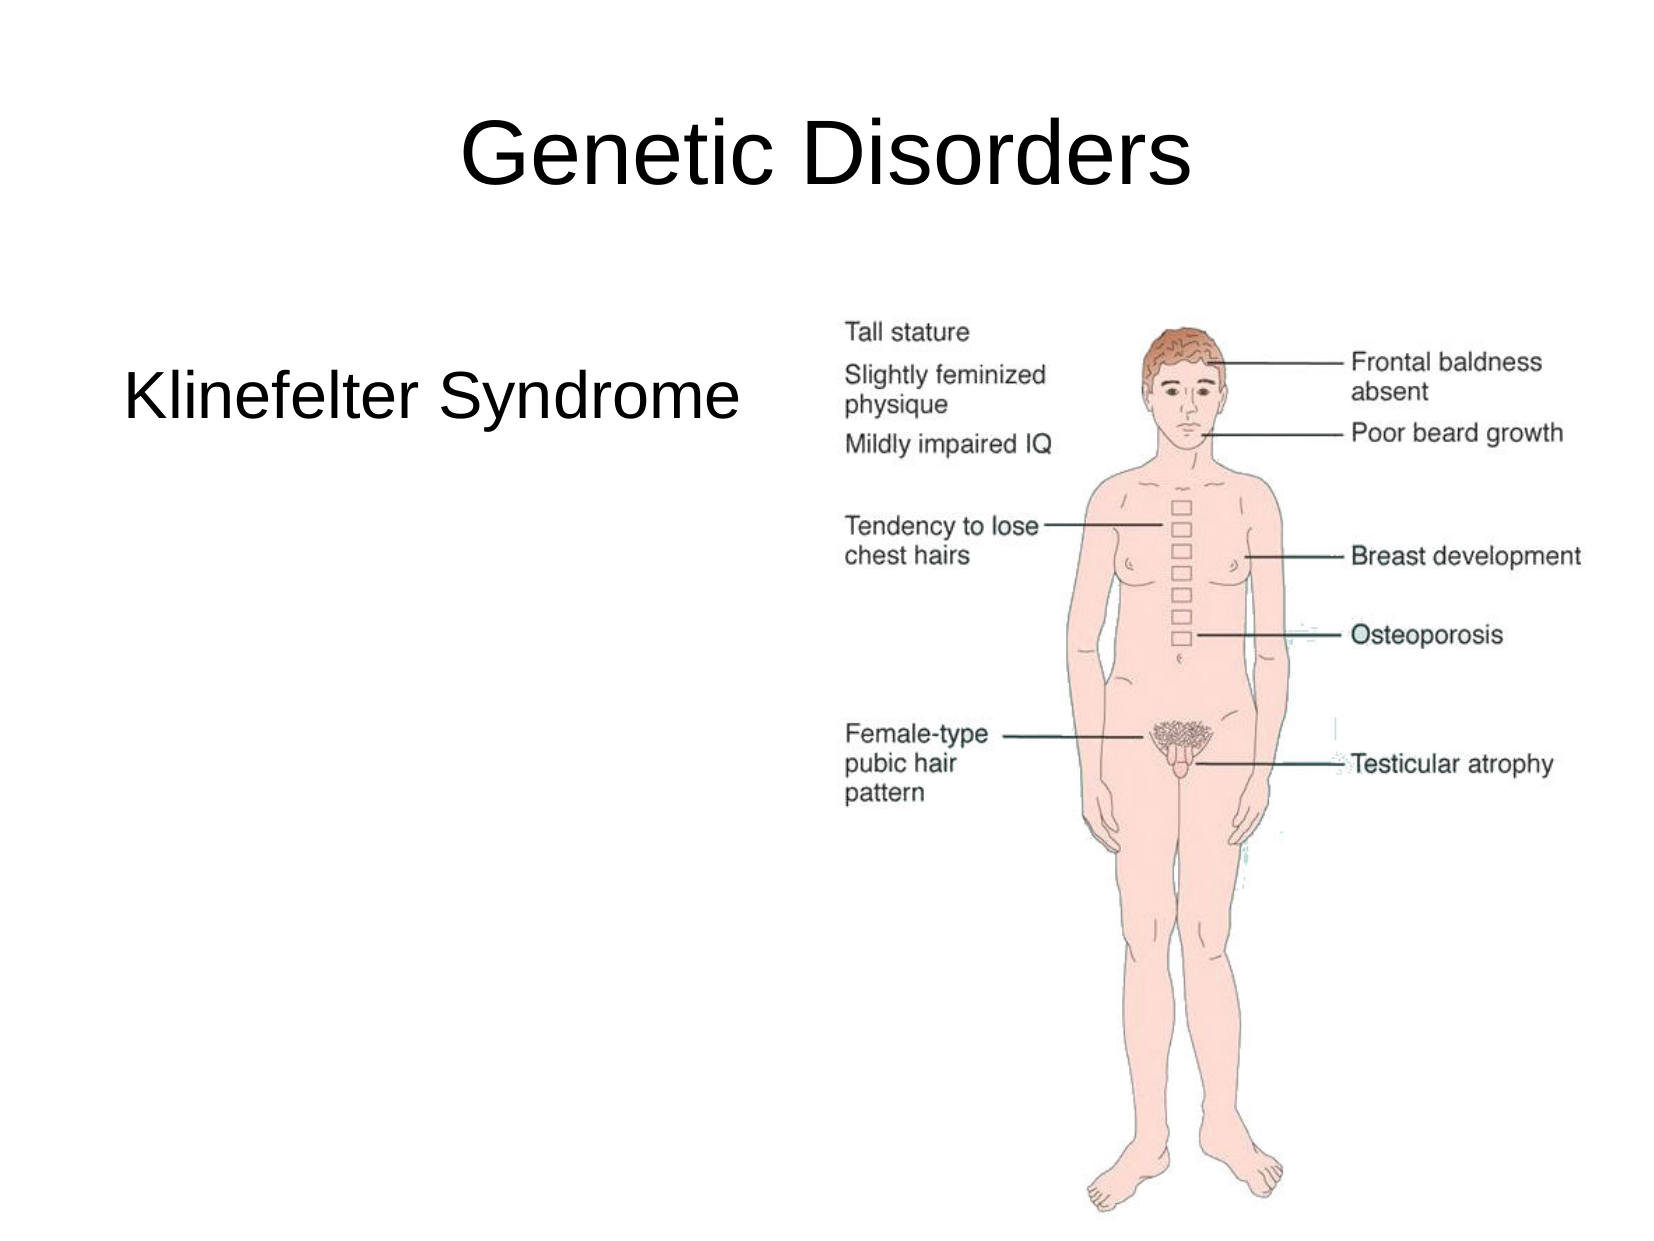

# Genetic Disorders
Klinefelter Syndrome
Occurs when males contain 2 X chromosomes and 1 Y chromosome
Zygote contains 47 chromosomes (44XXY)